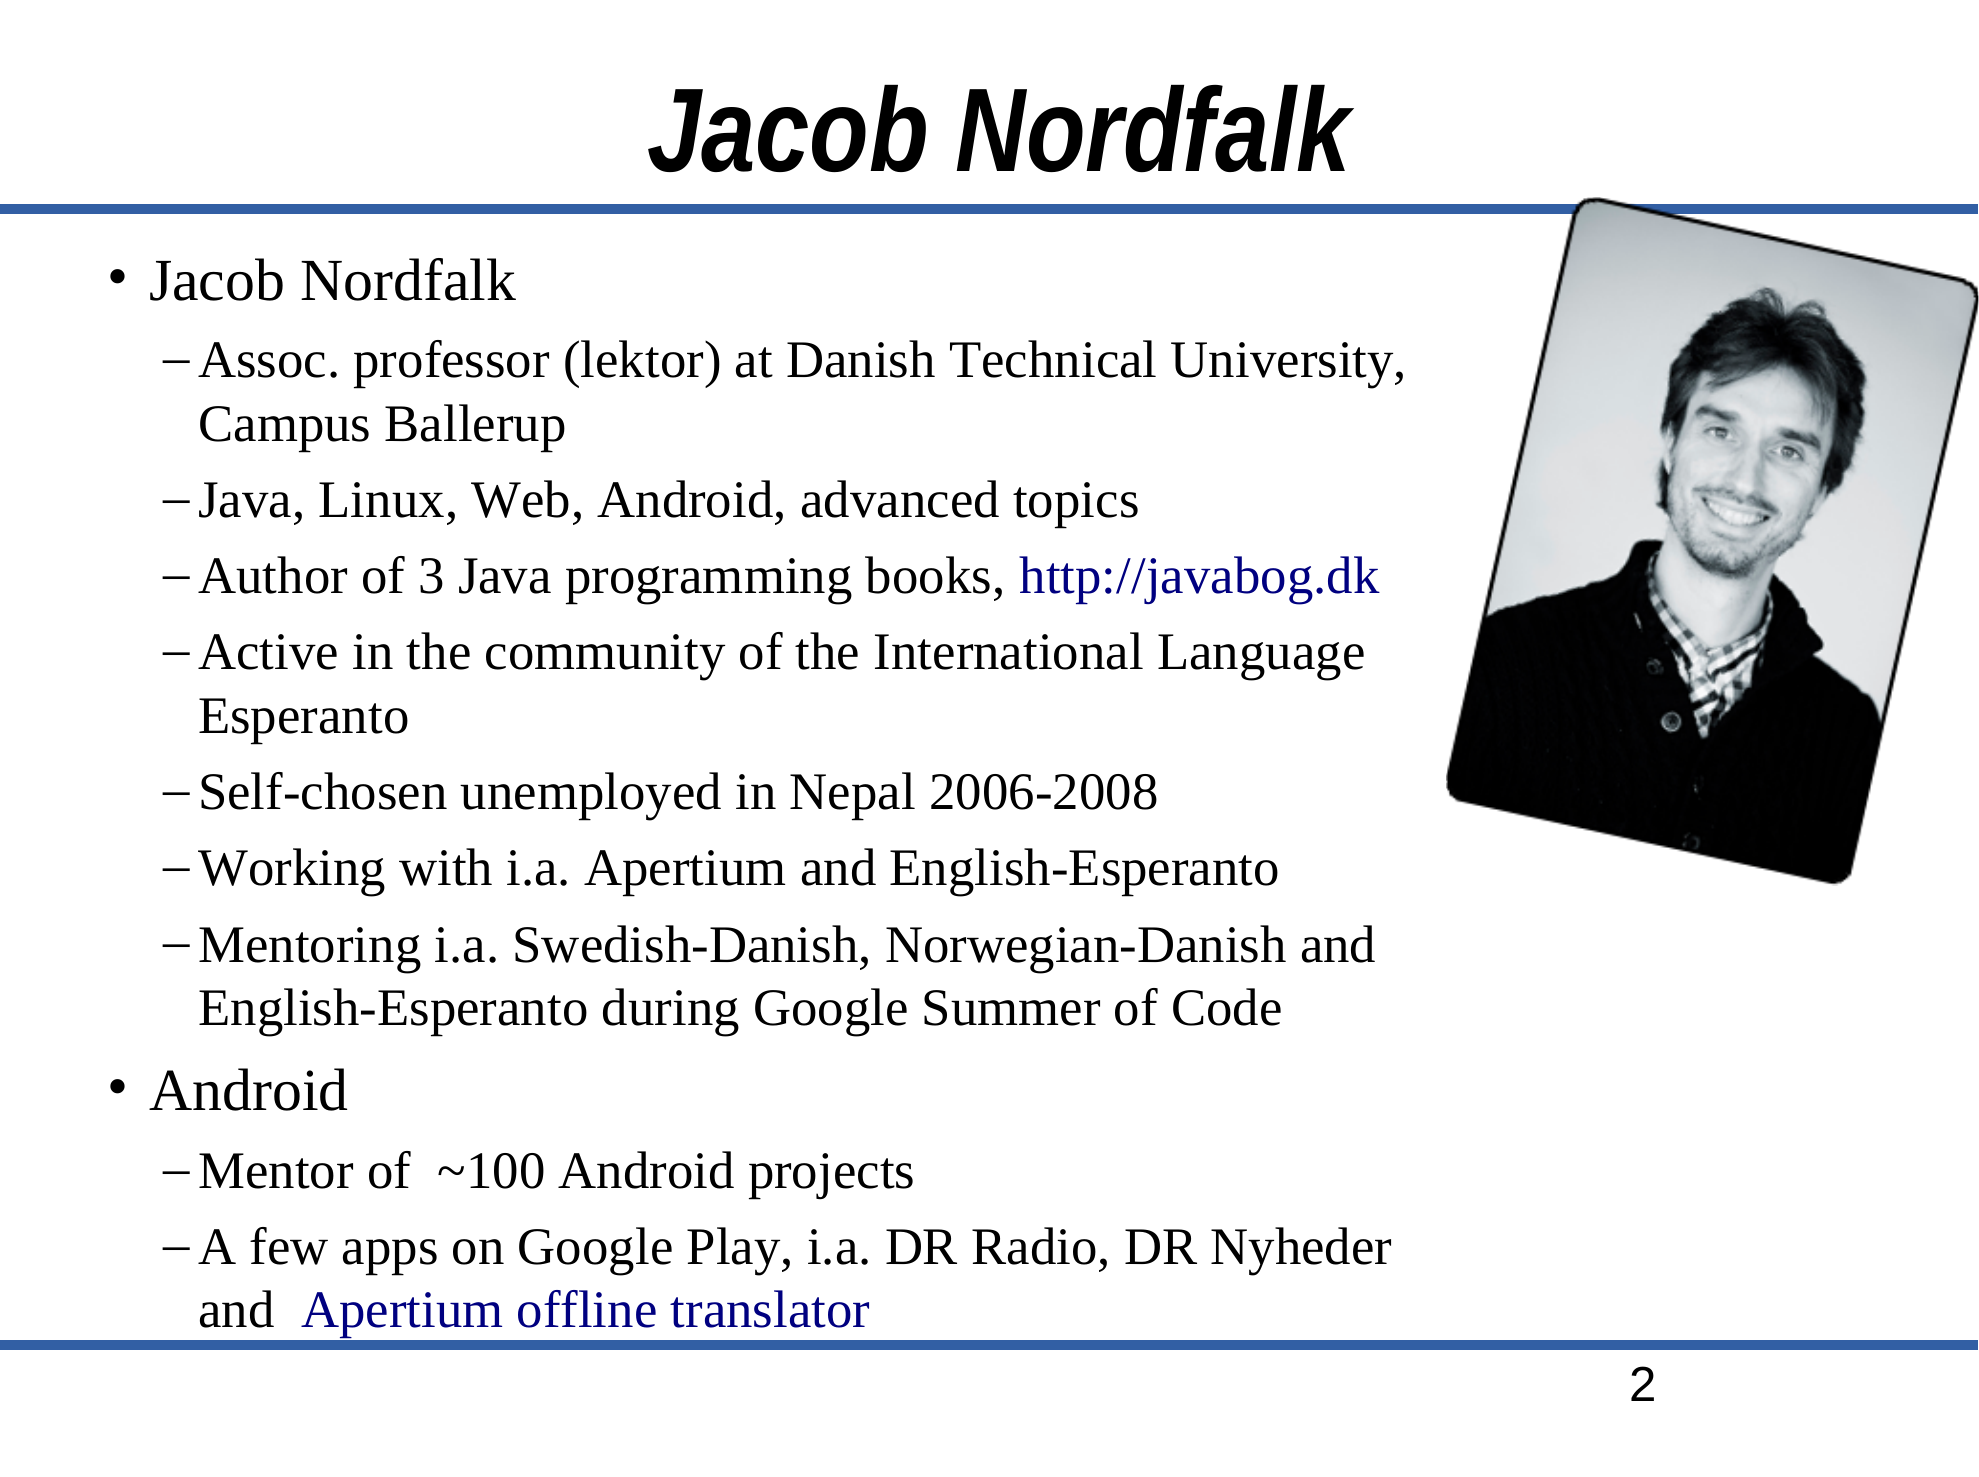

Jacob Nordfalk
# Jacob Nordfalk
Assoc. professor (lektor) at Danish Technical University, Campus Ballerup
Java, Linux, Web, Android, advanced topics
Author of 3 Java programming books, http://javabog.dk
Active in the community of the International Language Esperanto
Self-chosen unemployed in Nepal 2006-2008
Working with i.a. Apertium and English-Esperanto
Mentoring i.a. Swedish-Danish, Norwegian-Danish and English-Esperanto during Google Summer of Code
Android
Mentor of ~100 Android projects
A few apps on Google Play, i.a. DR Radio, DR Nyheder and Apertium offline translator